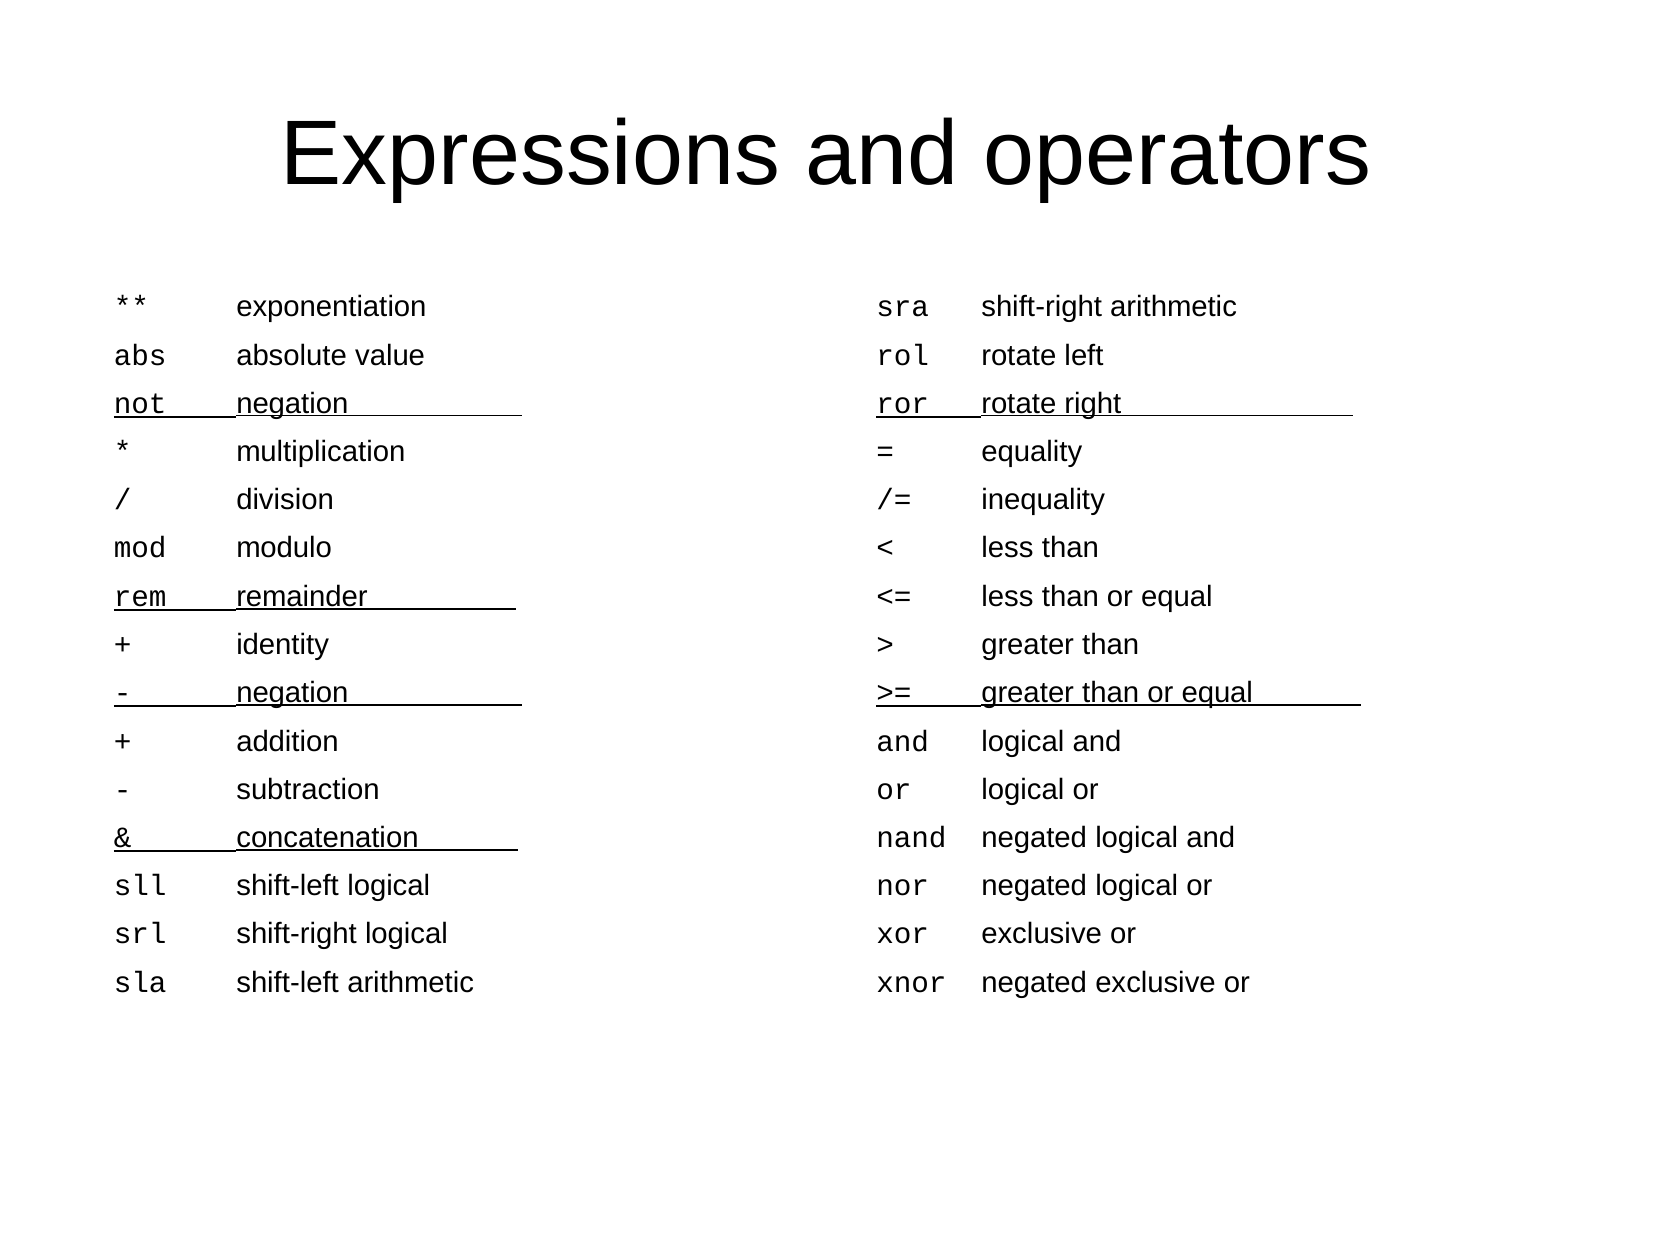

# Expressions and operators
** exponentiation
abs absolute value
not negation
* multiplication
/ division
mod modulo
rem remainder
+ identity
- negation
+ addition
- subtraction
& concatenation
sll shift-left logical
srl shift-right logical
sla shift-left arithmetic
sra shift-right arithmetic
rol rotate left
ror rotate right
= equality
/= inequality
< less than
<= less than or equal
> greater than
>= greater than or equal
and logical and
or logical or
nand negated logical and
nor negated logical or
xor exclusive or
xnor negated exclusive or